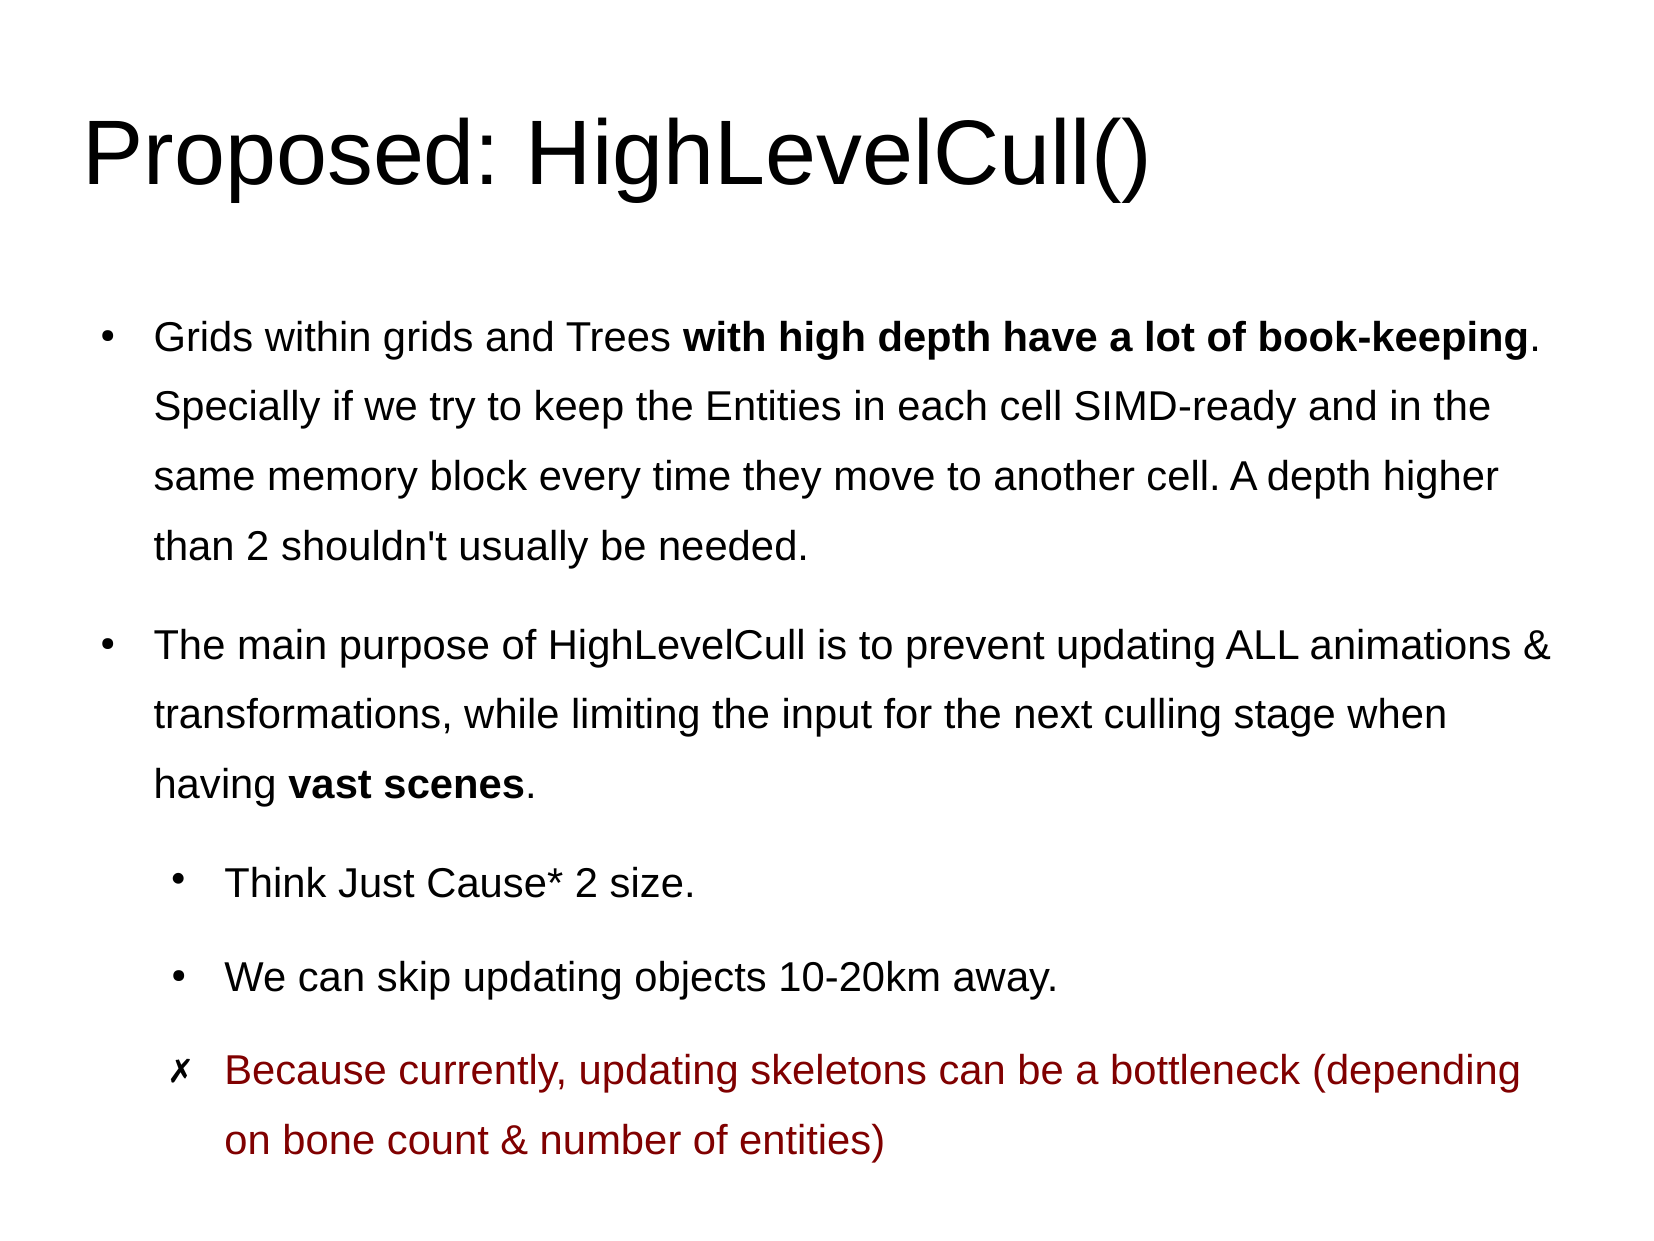

# Proposed: HighLevelCull()
Grids within grids and Trees with high depth have a lot of book-keeping. Specially if we try to keep the Entities in each cell SIMD-ready and in the same memory block every time they move to another cell. A depth higher than 2 shouldn't usually be needed.
The main purpose of HighLevelCull is to prevent updating ALL animations & transformations, while limiting the input for the next culling stage when having vast scenes.
Think Just Cause* 2 size.
We can skip updating objects 10-20km away.
Because currently, updating skeletons can be a bottleneck (depending on bone count & number of entities)